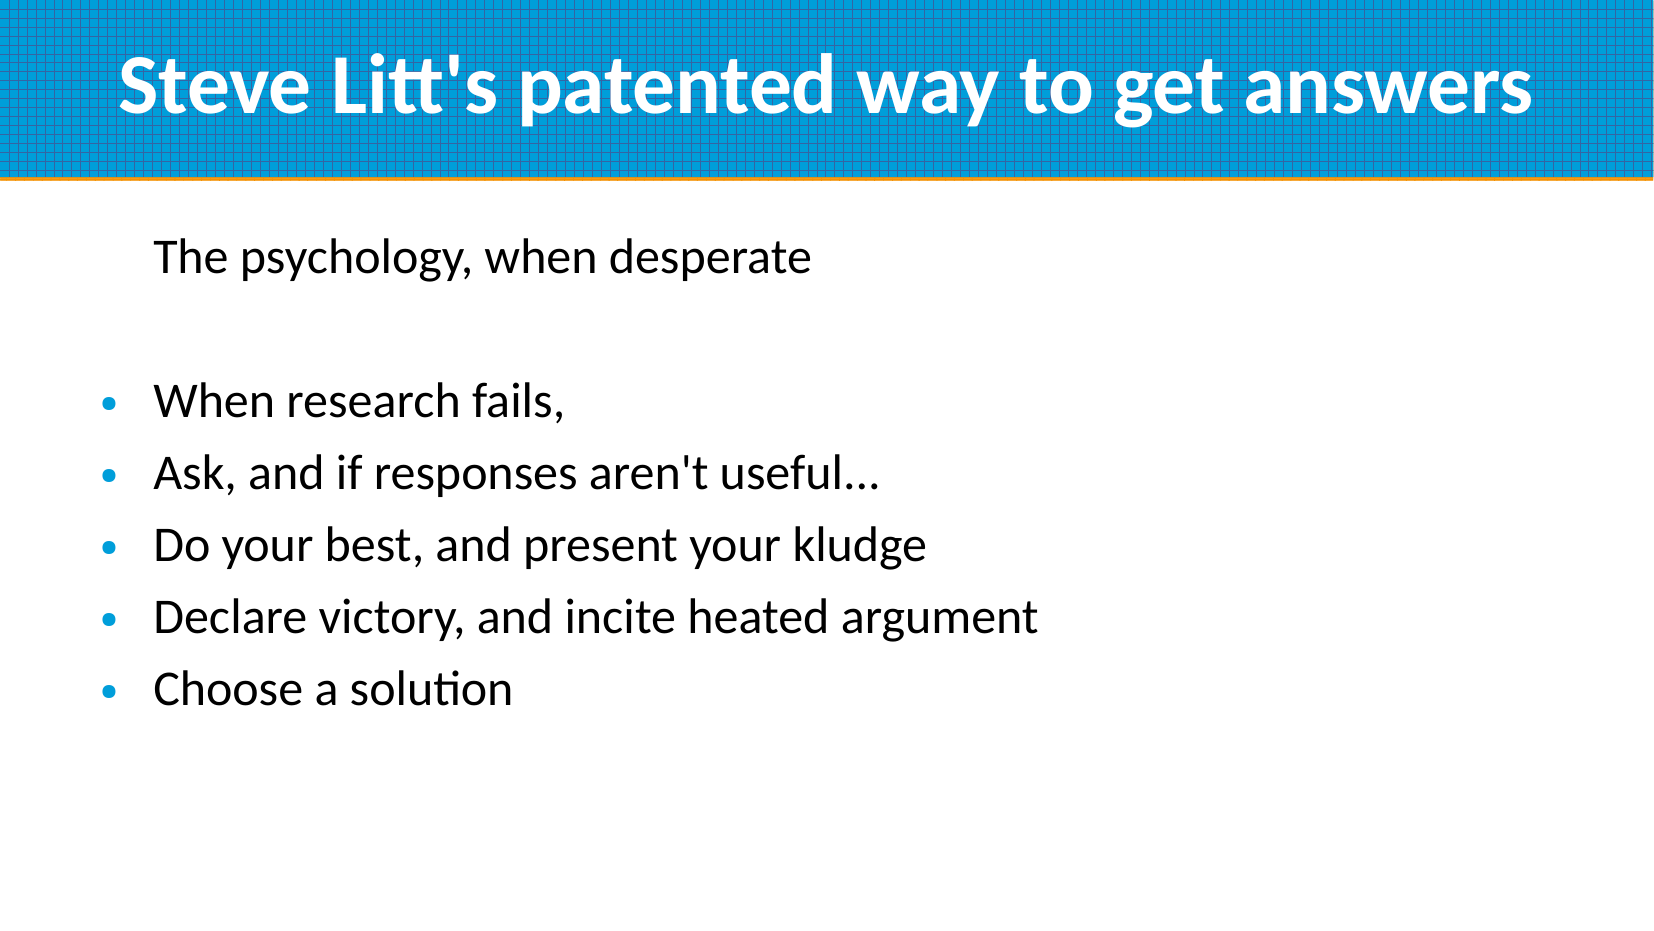

# Steve Litt's patented way to get answers
The psychology, when desperate
When research fails,
Ask, and if responses aren't useful...
Do your best, and present your kludge
Declare victory, and incite heated argument
Choose a solution